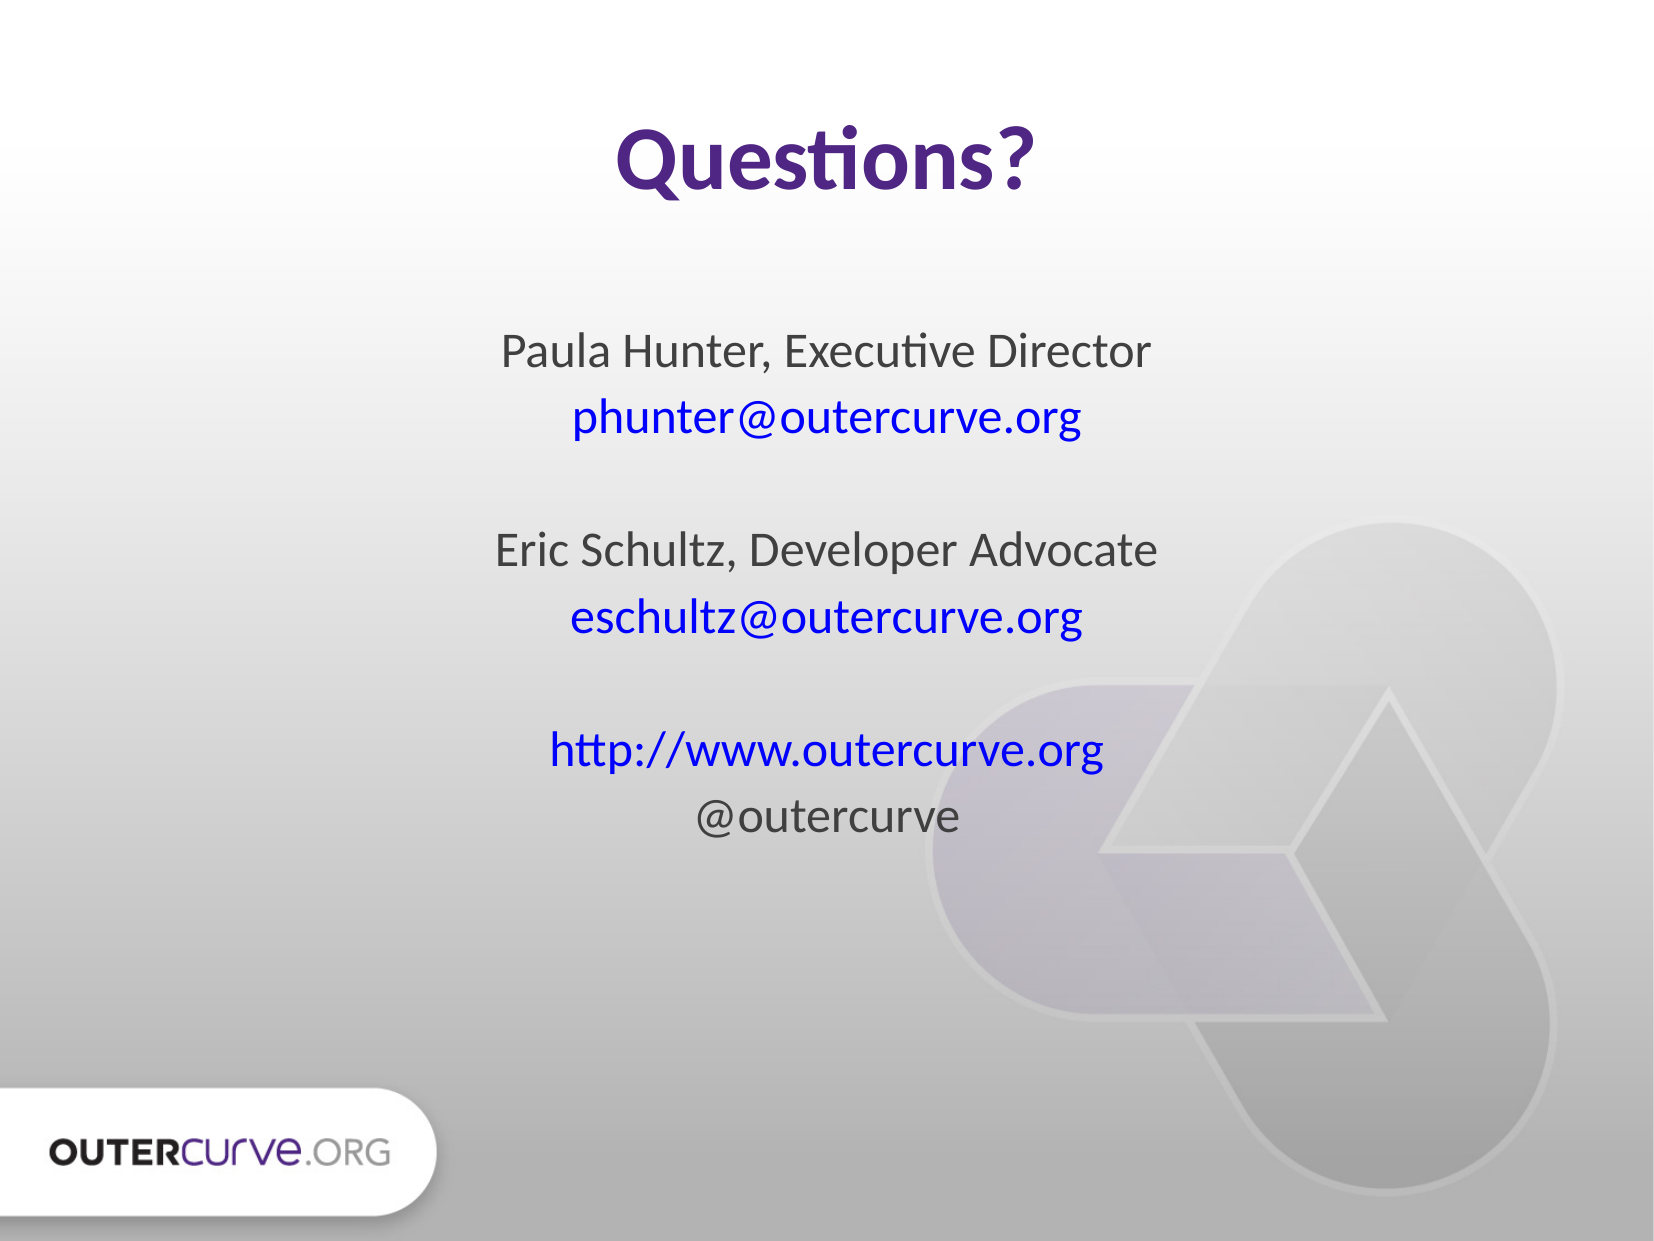

# Questions?
Paula Hunter, Executive Director
phunter@outercurve.org
Eric Schultz, Developer Advocate
eschultz@outercurve.org
http://www.outercurve.org
@outercurve